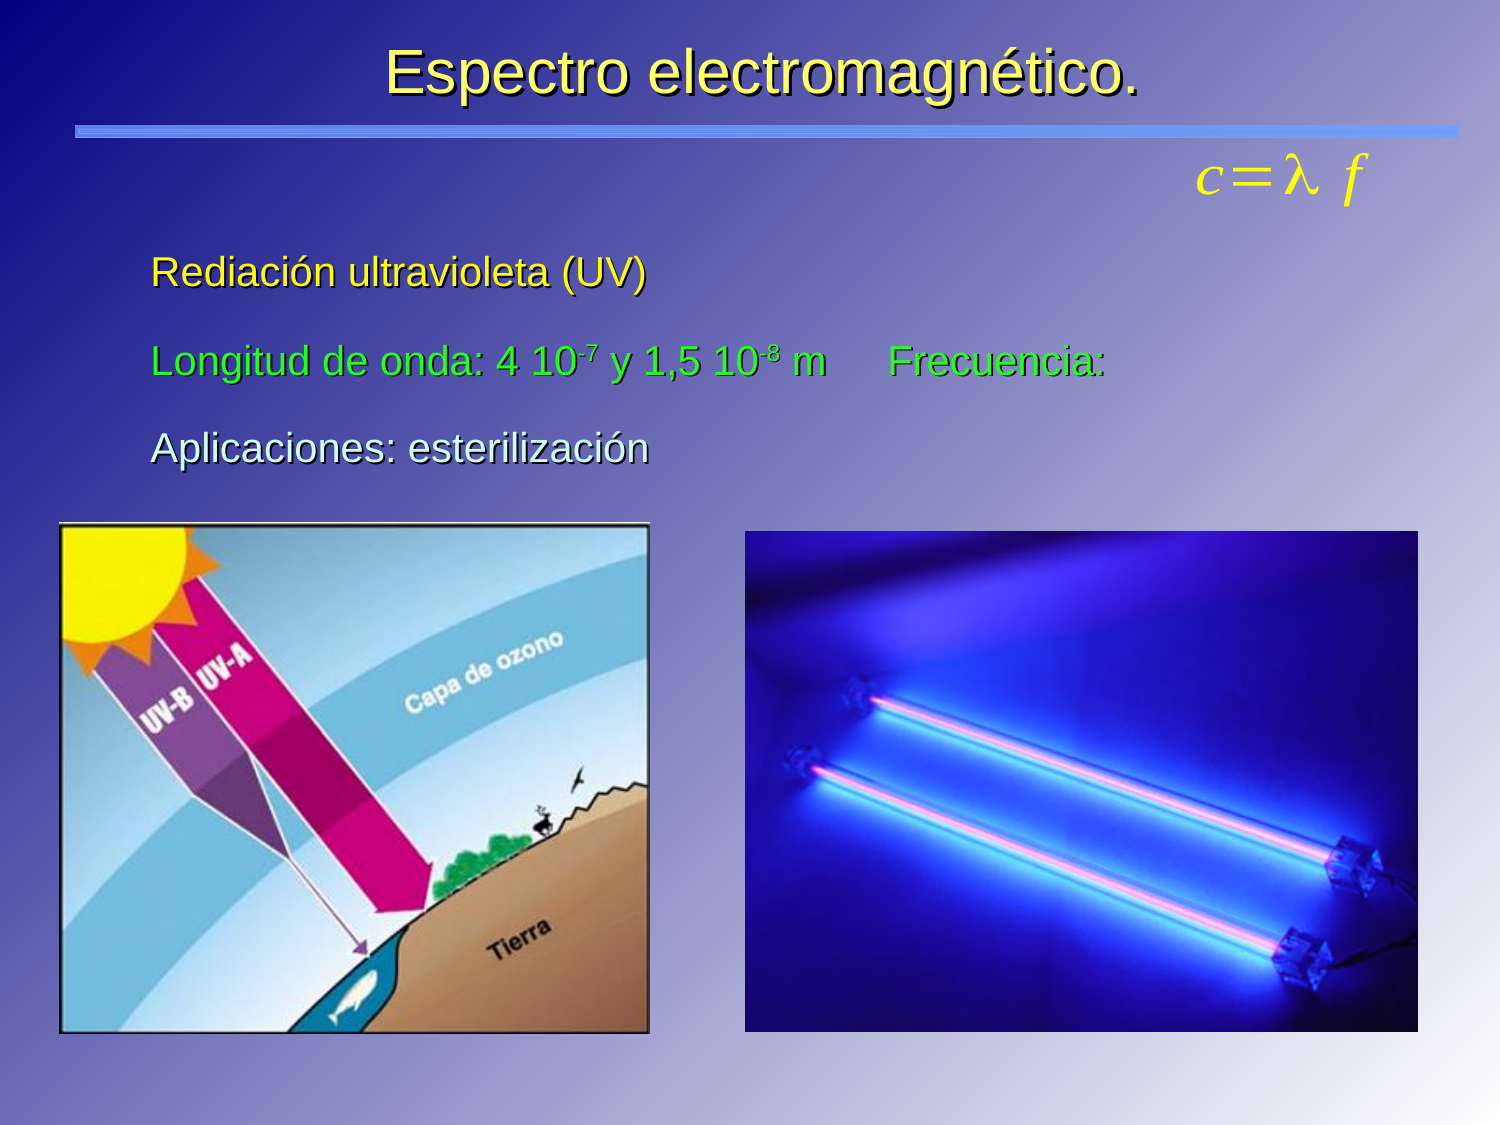

Espectro electromagnético.
Rediación ultravioleta (UV)
Longitud de onda: 4 10-7 y 1,5 10-8 m	Frecuencia:
Aplicaciones: esterilización